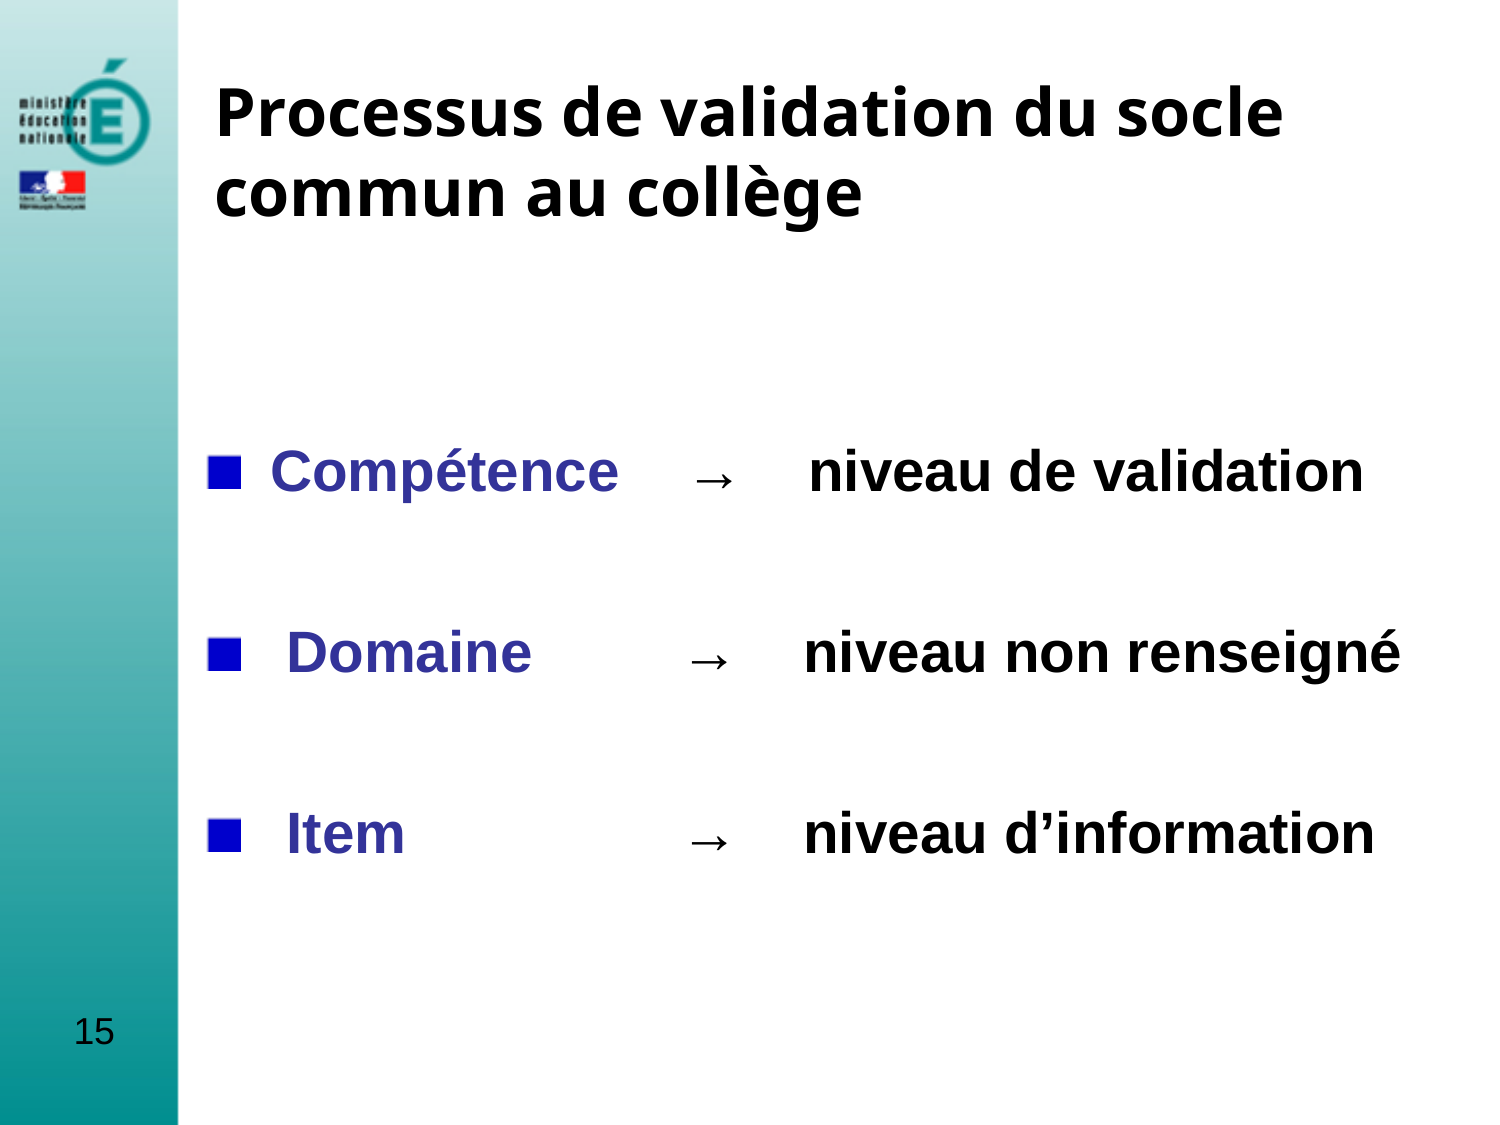

Processus de validation du socle commun au collège
# Compétence → niveau de validation
 Domaine	 → niveau non renseigné
 Item		 → niveau d’information